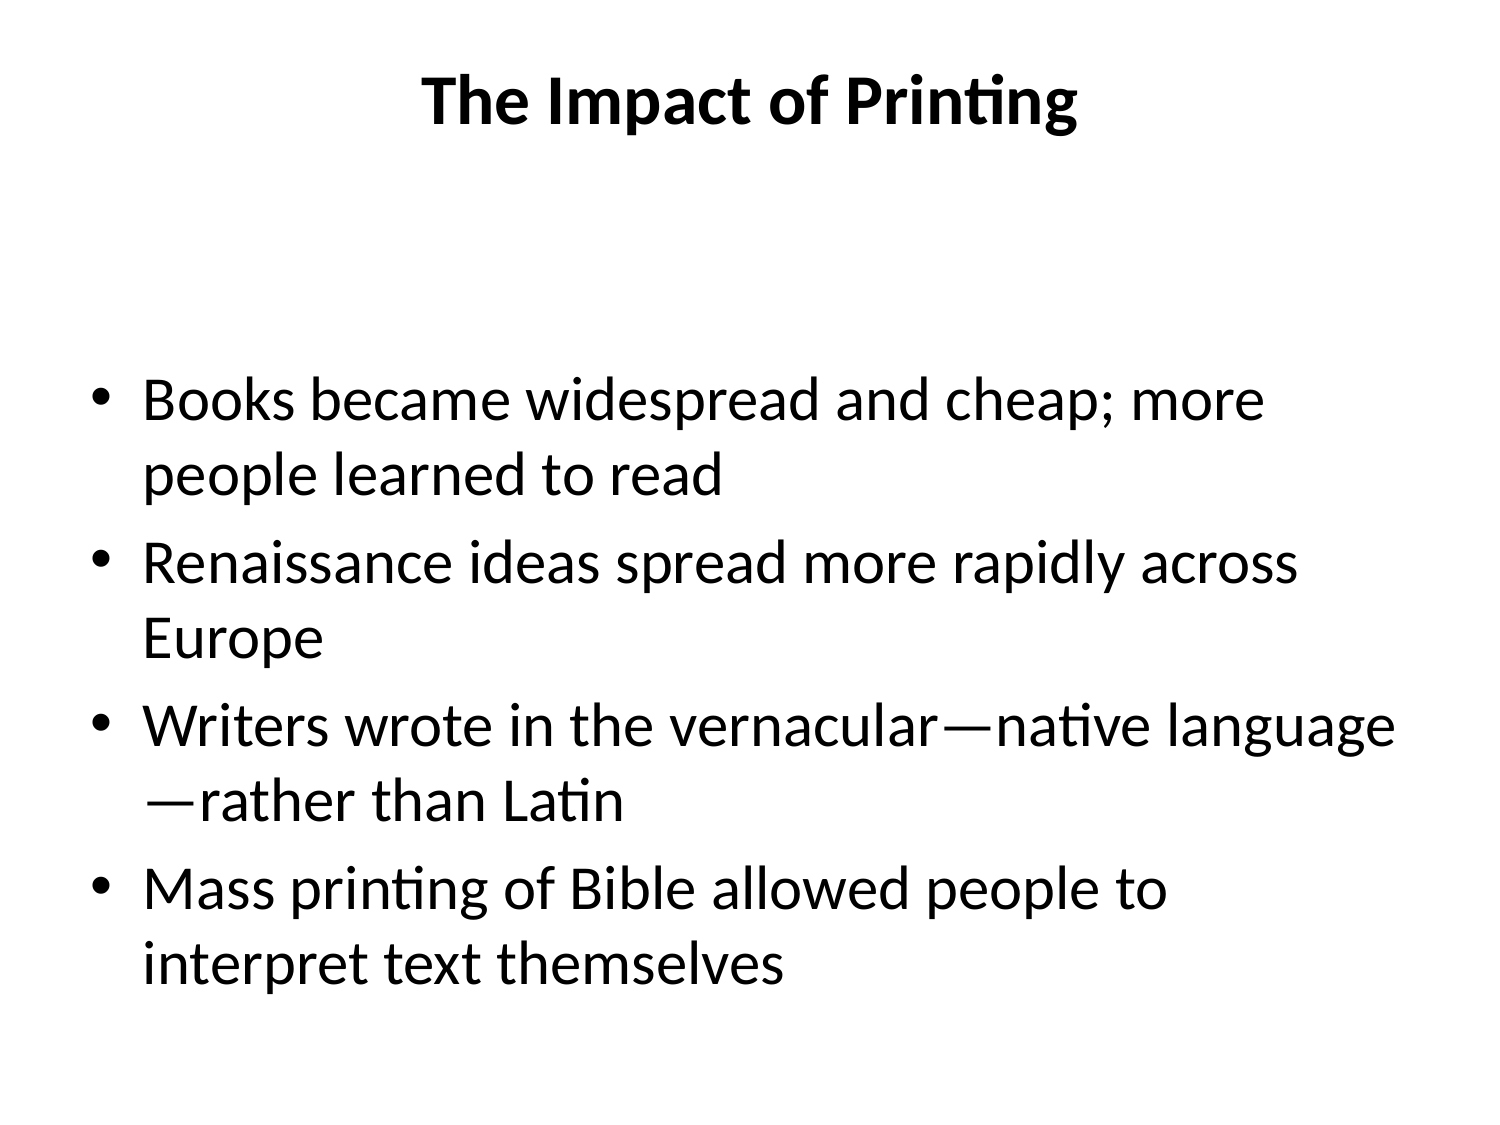

# The Impact of Printing
Books became widespread and cheap; more people learned to read
Renaissance ideas spread more rapidly across Europe
Writers wrote in the vernacular—native language—rather than Latin
Mass printing of Bible allowed people to interpret text themselves